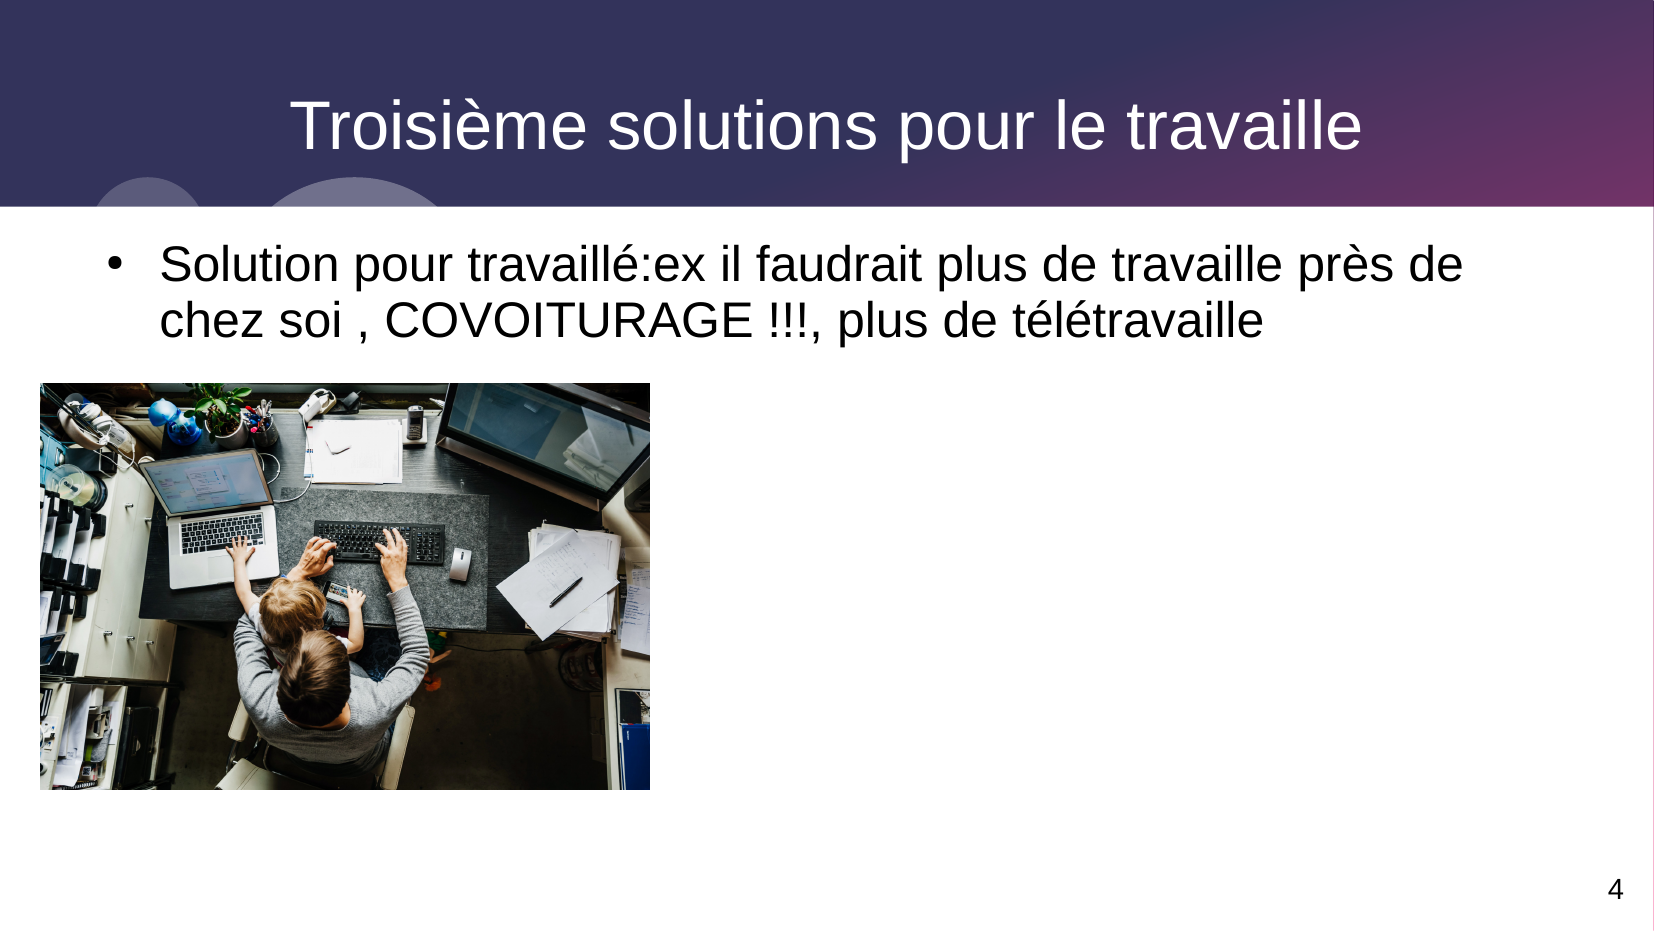

# Troisième solutions pour le travaille
Solution pour travaillé:ex il faudrait plus de travaille près de chez soi , COVOITURAGE !!!, plus de télétravaille